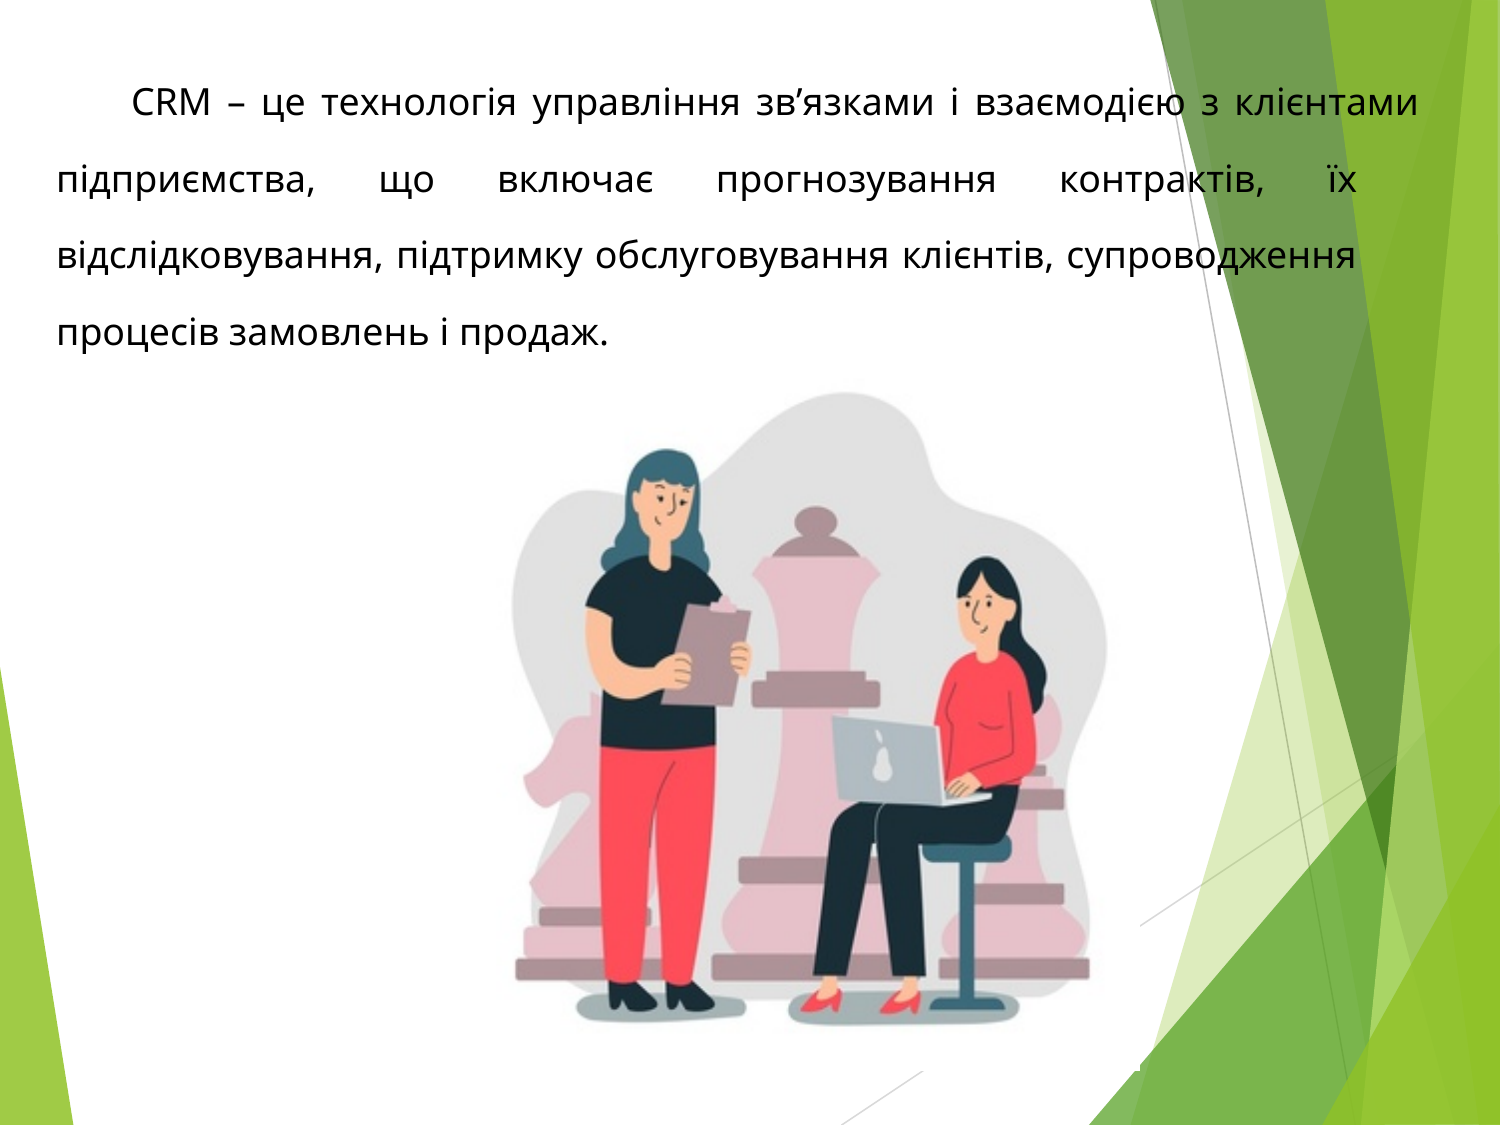

CRM – це технологія управління зв’язками і взаємодією з клієнтами підприємства, що включає прогнозування контрактів, їх відслідковування, підтримку обслуговування клієнтів, супроводження процесів замовлень і продаж.